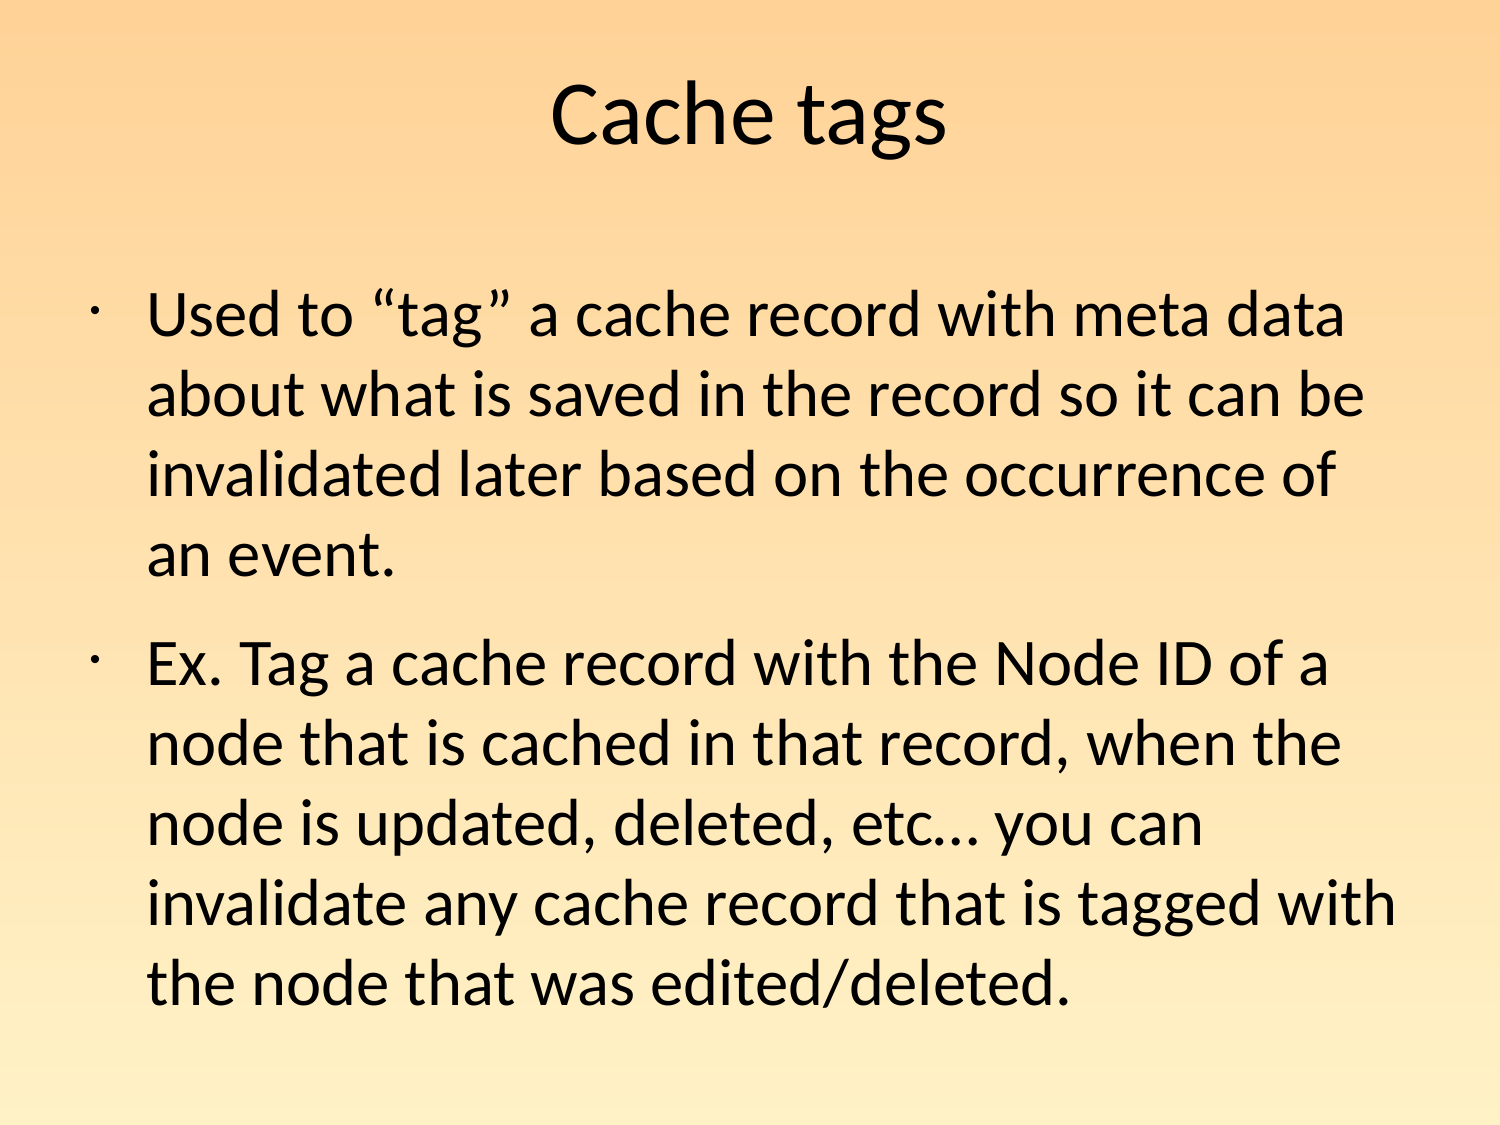

# Cache tags
Used to “tag” a cache record with meta data about what is saved in the record so it can be invalidated later based on the occurrence of an event.
Ex. Tag a cache record with the Node ID of a node that is cached in that record, when the node is updated, deleted, etc… you can invalidate any cache record that is tagged with the node that was edited/deleted.